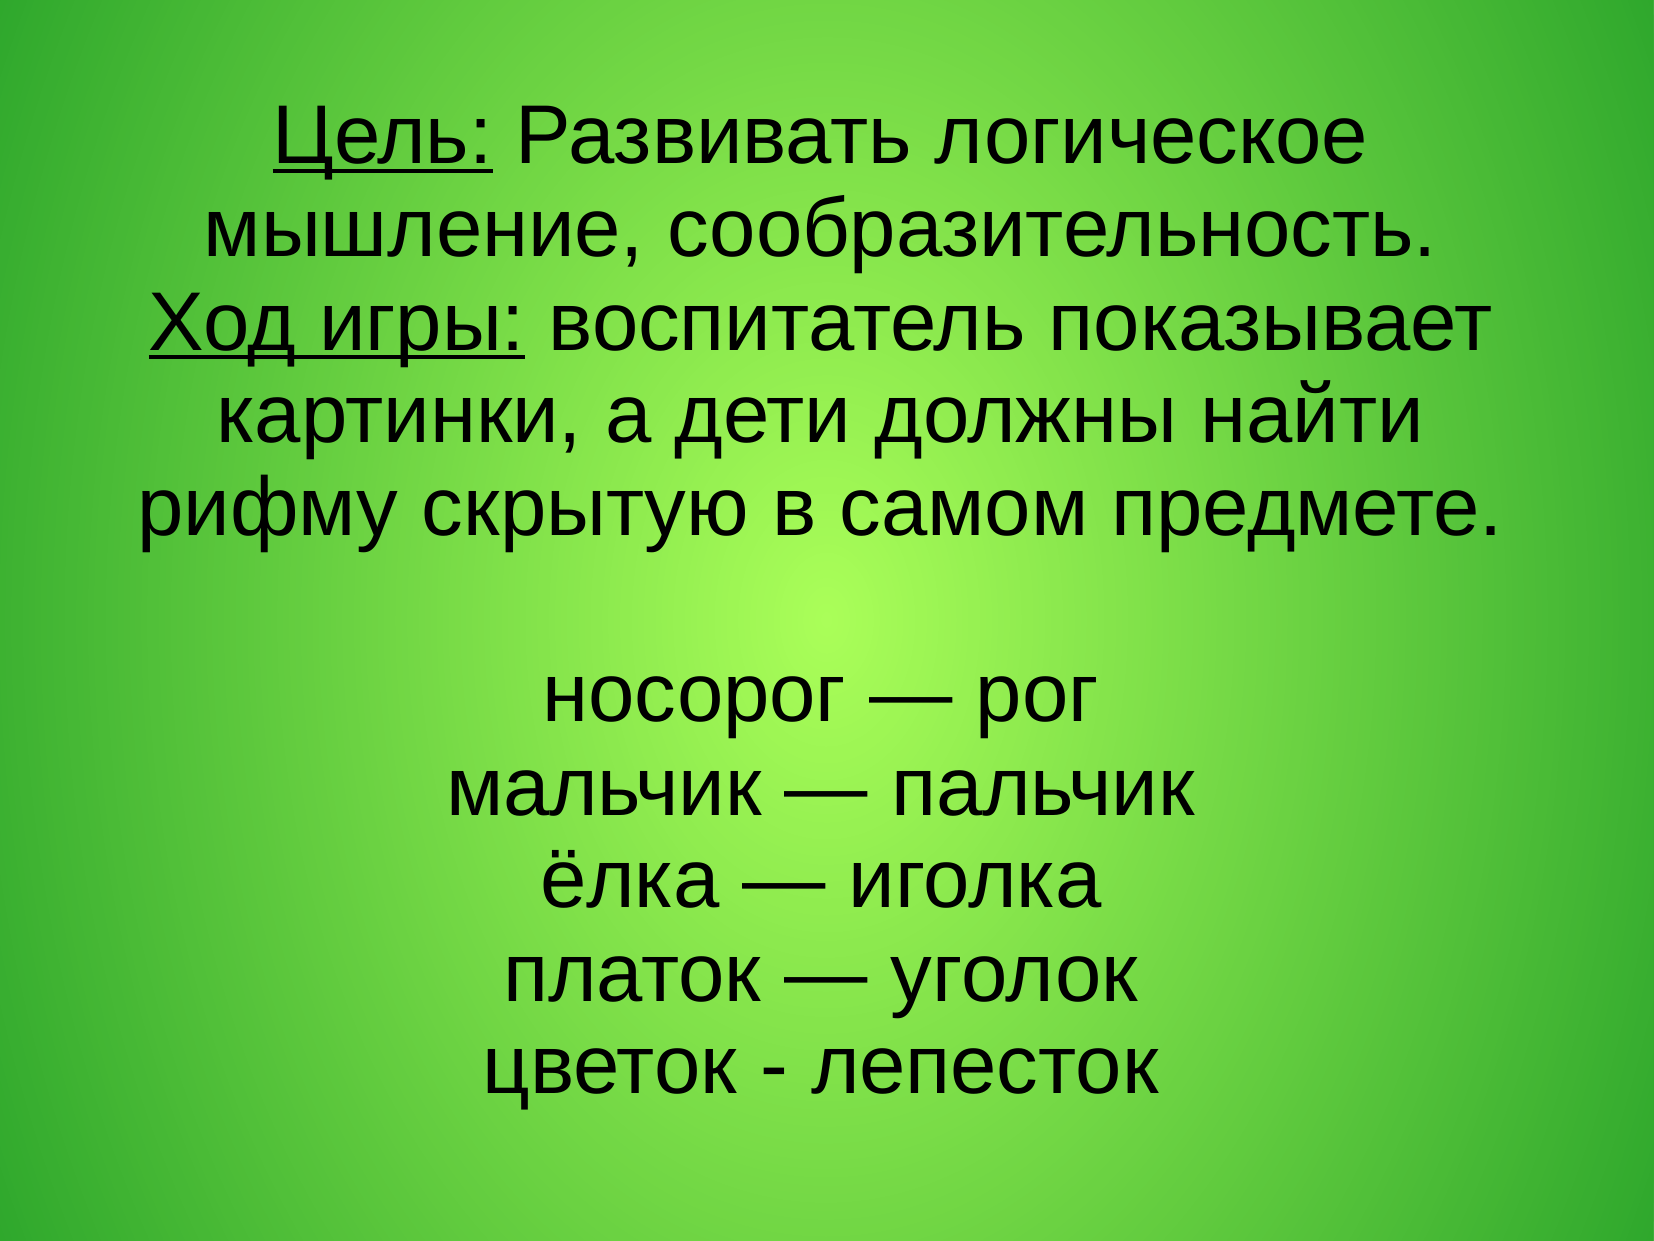

# Цель: Развивать логическое мышление, сообразительность.
Ход игры: воспитатель показывает картинки, а дети должны найти рифму скрытую в самом предмете.
носорог — рог
мальчик — пальчик
ёлка — иголка
платок — уголок
цветок - лепесток